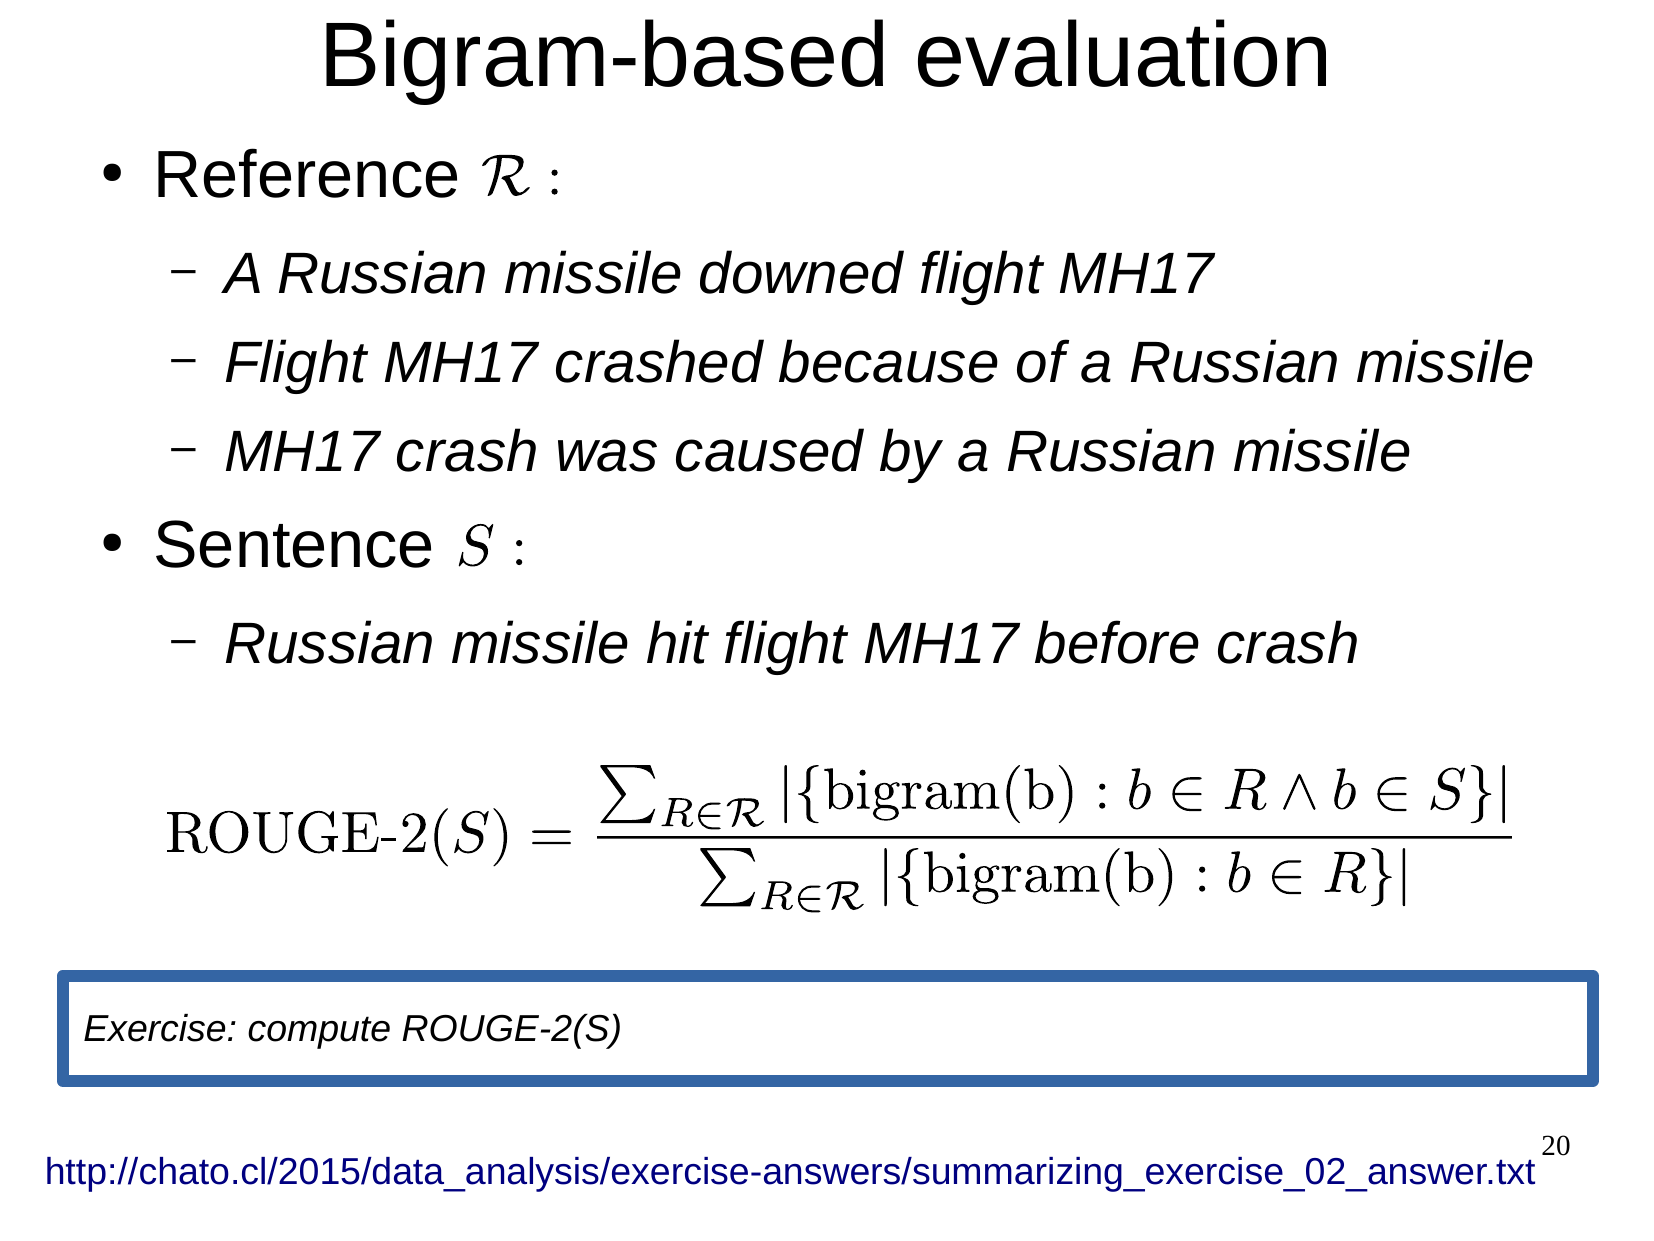

# Bigram-based evaluation
Reference
A Russian missile downed flight MH17
Flight MH17 crashed because of a Russian missile
MH17 crash was caused by a Russian missile
Sentence
Russian missile hit flight MH17 before crash
Exercise: compute ROUGE-2(S)
20
http://chato.cl/2015/data_analysis/exercise-answers/summarizing_exercise_02_answer.txt